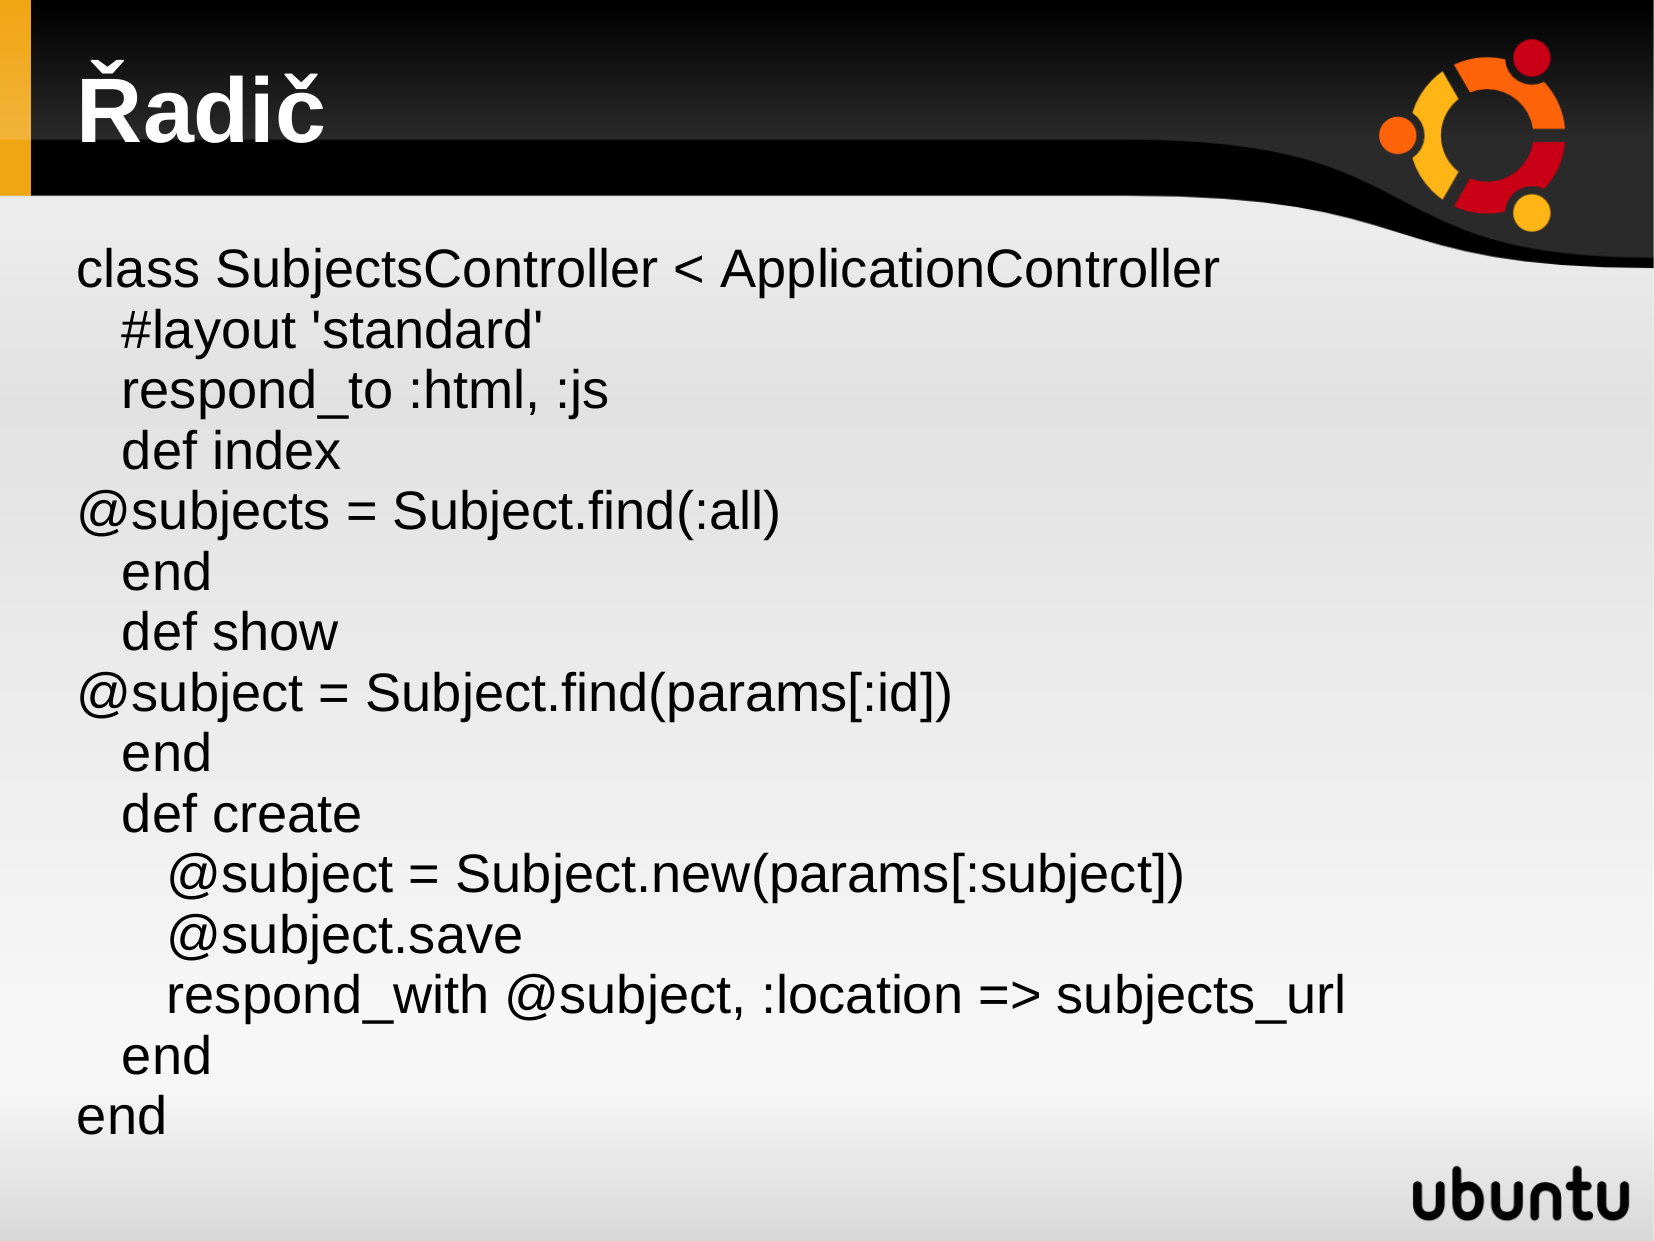

# Řadič
class SubjectsController < ApplicationController
 #layout 'standard'
 respond_to :html, :js
 def index
@subjects = Subject.find(:all)
 end
 def show
@subject = Subject.find(params[:id])
 end
 def create
 @subject = Subject.new(params[:subject])
 @subject.save
 respond_with @subject, :location => subjects_url
 end
end